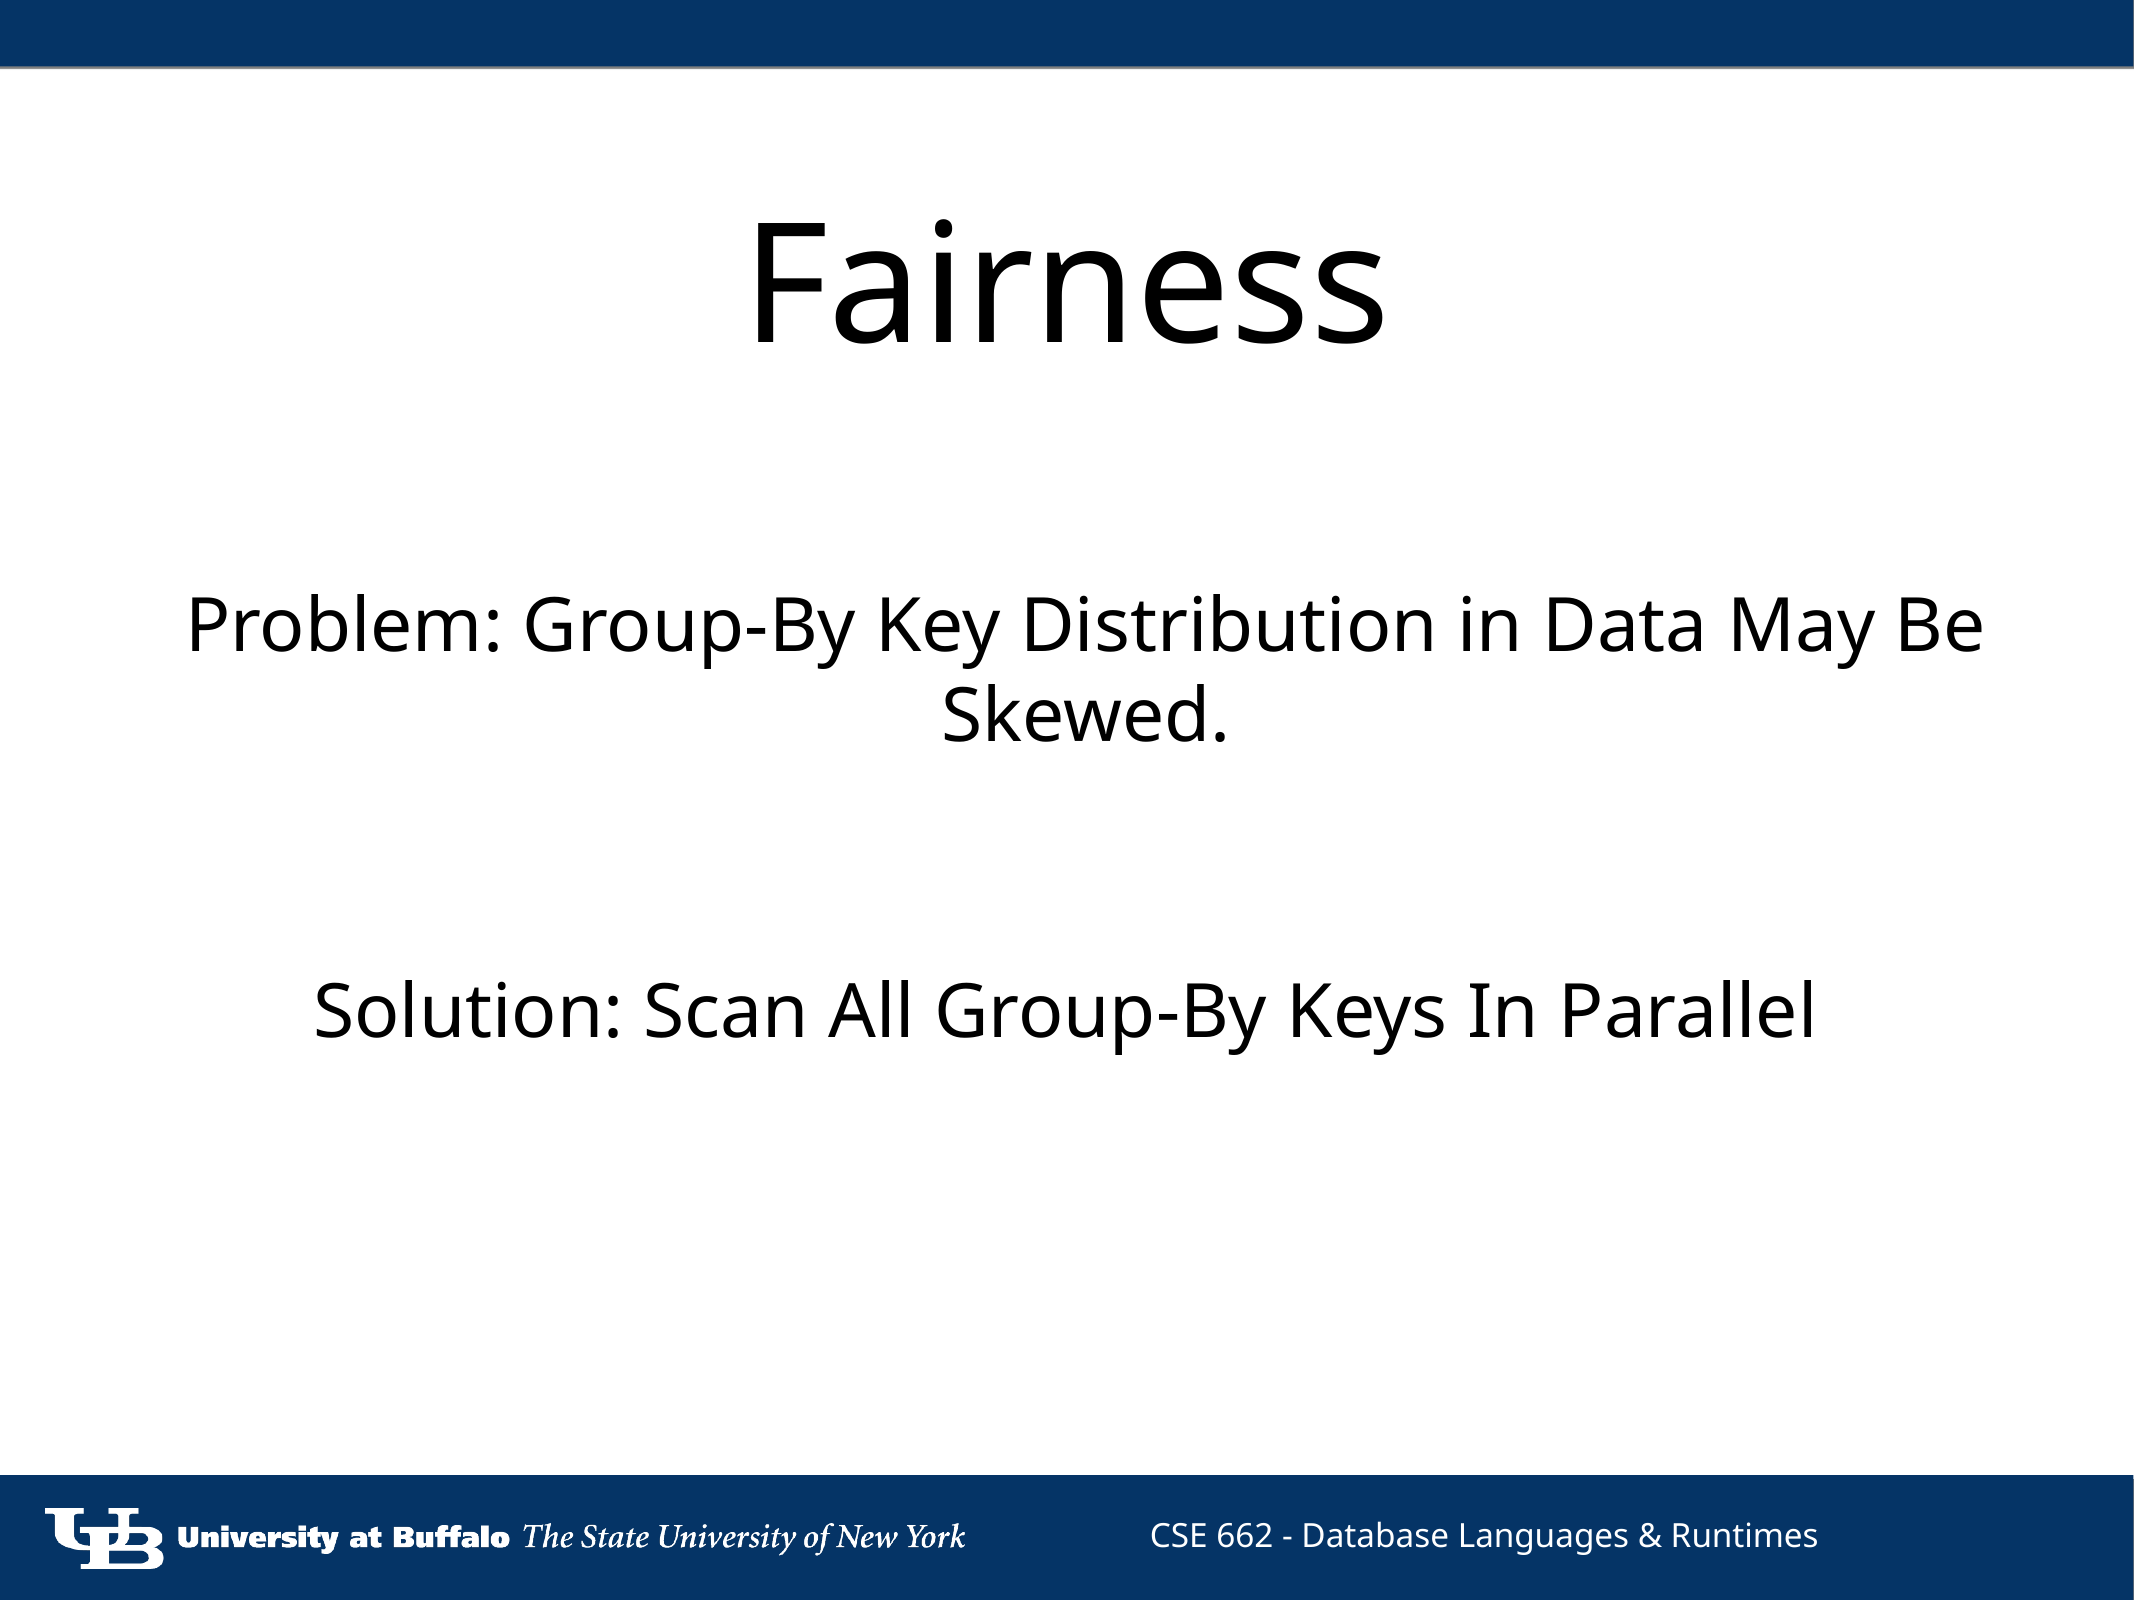

# Fairness
Problem: Group-By Key Distribution in Data May Be Skewed.
Solution: Scan All Group-By Keys In Parallel